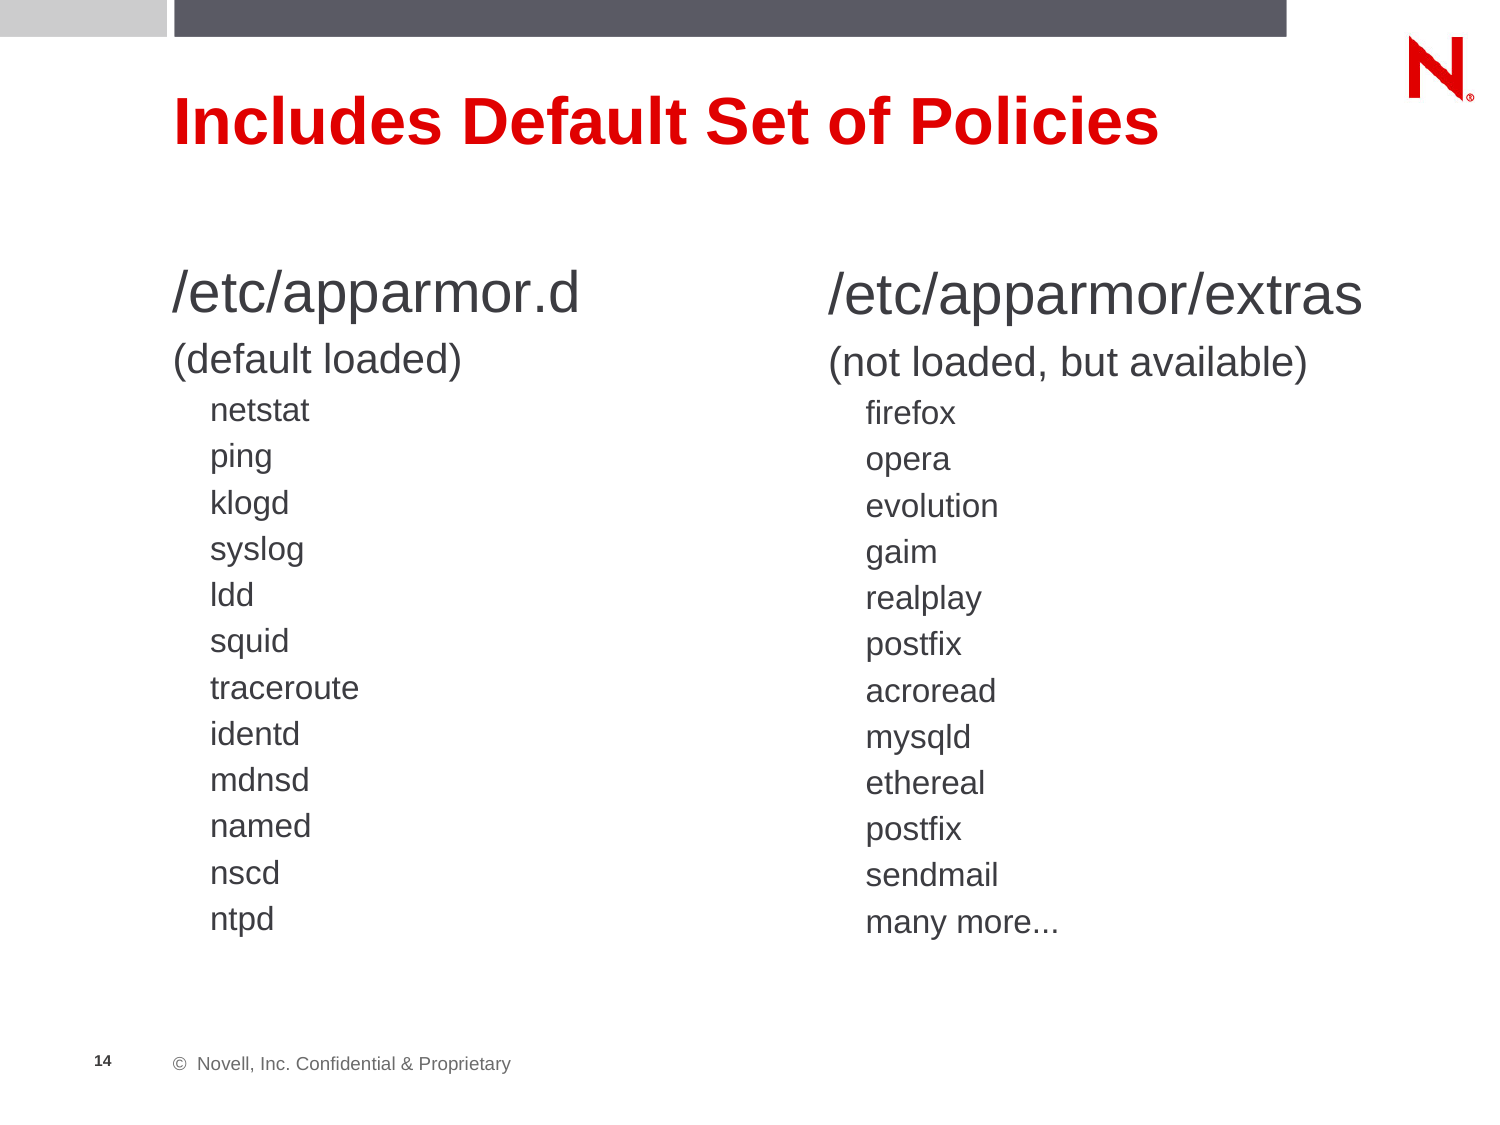

# Includes Default Set of Policies
/etc/apparmor.d
(default loaded)
netstat
ping
klogd
syslog
ldd
squid
traceroute
identd
mdnsd
named
nscd
ntpd
/etc/apparmor/extras
(not loaded, but available)
firefox
opera
evolution
gaim
realplay
postfix
acroread
mysqld
ethereal
postfix
sendmail
many more...